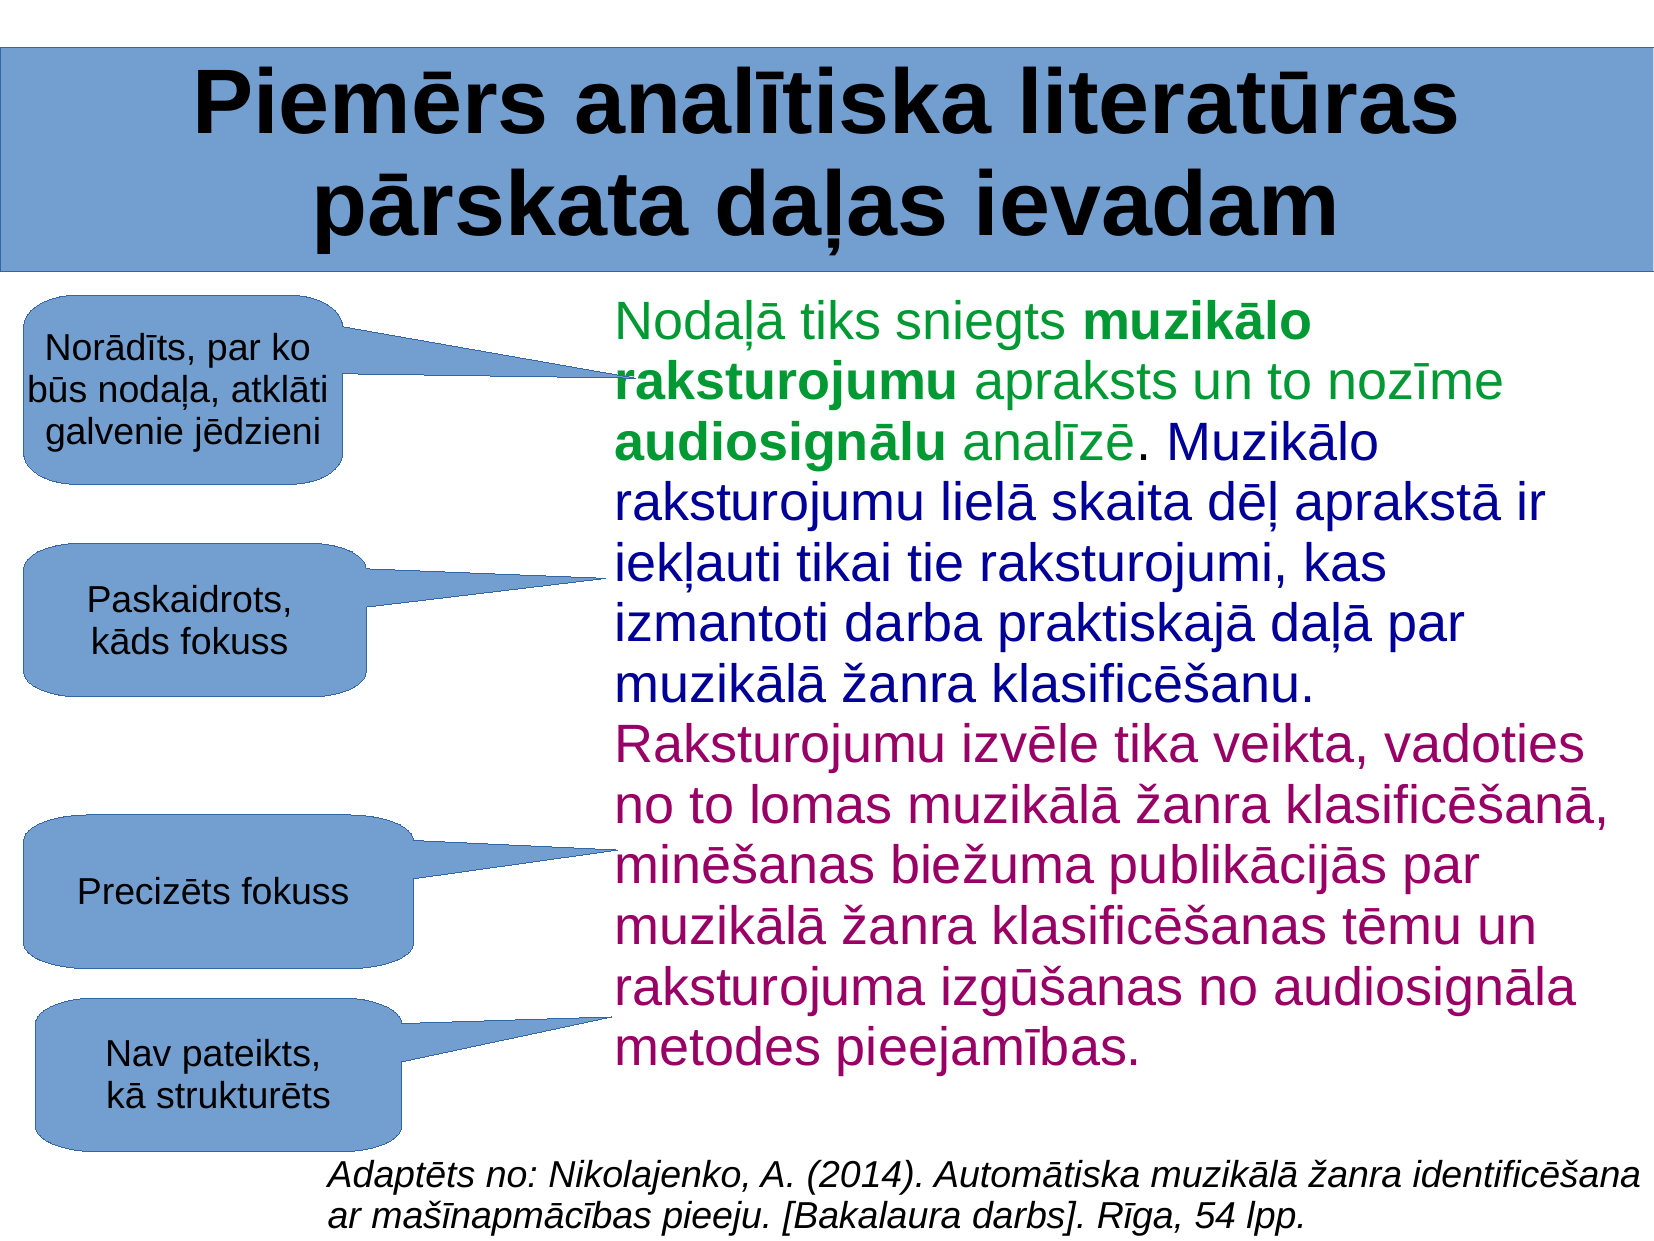

# Piemērs analītiska literatūras pārskata daļas ievadam
Nodaļā tiks sniegts muzikālo raksturojumu apraksts un to nozīme audiosignālu analīzē. Muzikālo raksturojumu lielā skaita dēļ aprakstā ir iekļauti tikai tie raksturojumi, kas izmantoti darba praktiskajā daļā par muzikālā žanra klasificēšanu. Raksturojumu izvēle tika veikta, vadoties no to lomas muzikālā žanra klasificēšanā, minēšanas biežuma publikācijās par muzikālā žanra klasificēšanas tēmu un raksturojuma izgūšanas no audiosignāla metodes pieejamības.
Norādīts, par ko
būs nodaļa, atklāti
galvenie jēdzieni
Paskaidrots,
kāds fokuss
Precizēts fokuss
Nav pateikts,
kā strukturēts
Adaptēts no: Nikolajenko, A. (2014). Automātiska muzikālā žanra identificēšana
ar mašīnapmācības pieeju. [Bakalaura darbs]. Rīga, 54 lpp.